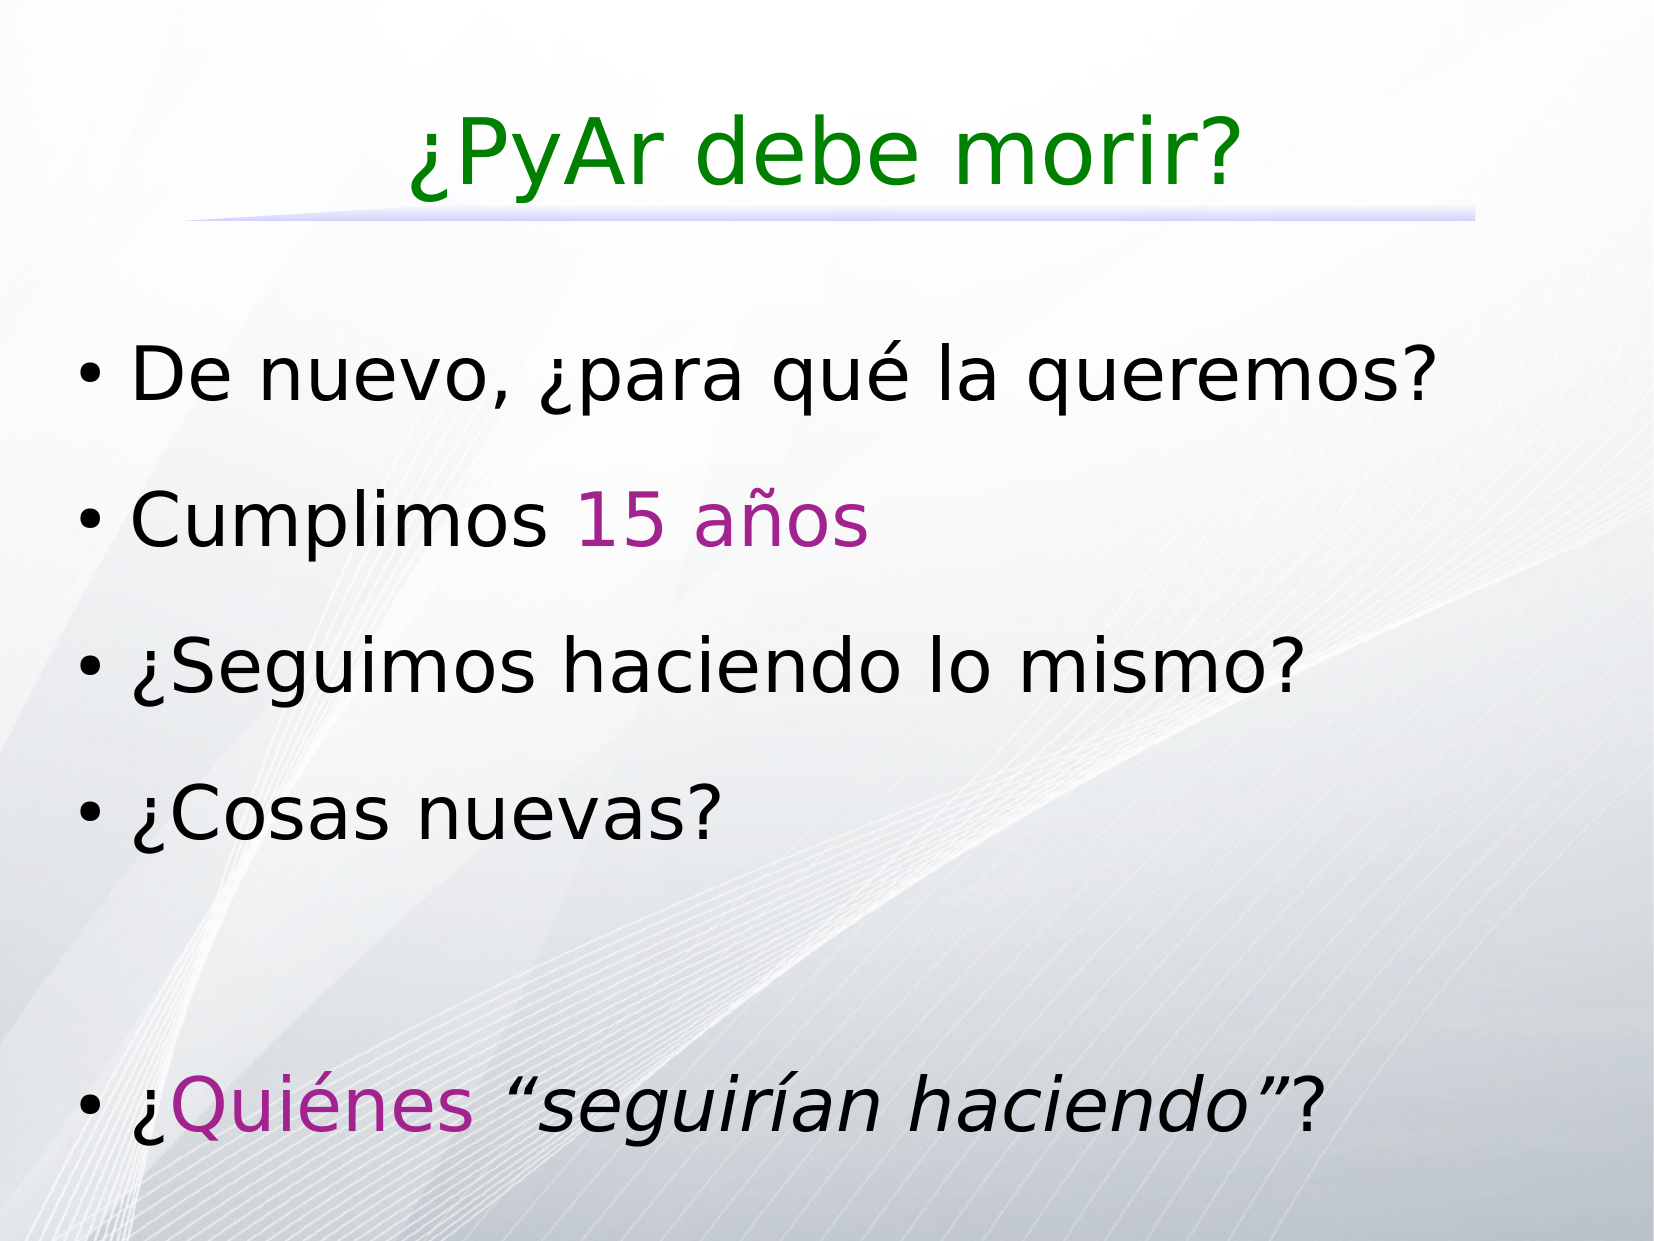

# ¿PyAr debe morir?
De nuevo, ¿para qué la queremos?
Cumplimos 15 años
¿Seguimos haciendo lo mismo?
¿Cosas nuevas?
¿Quiénes “seguirían haciendo”?